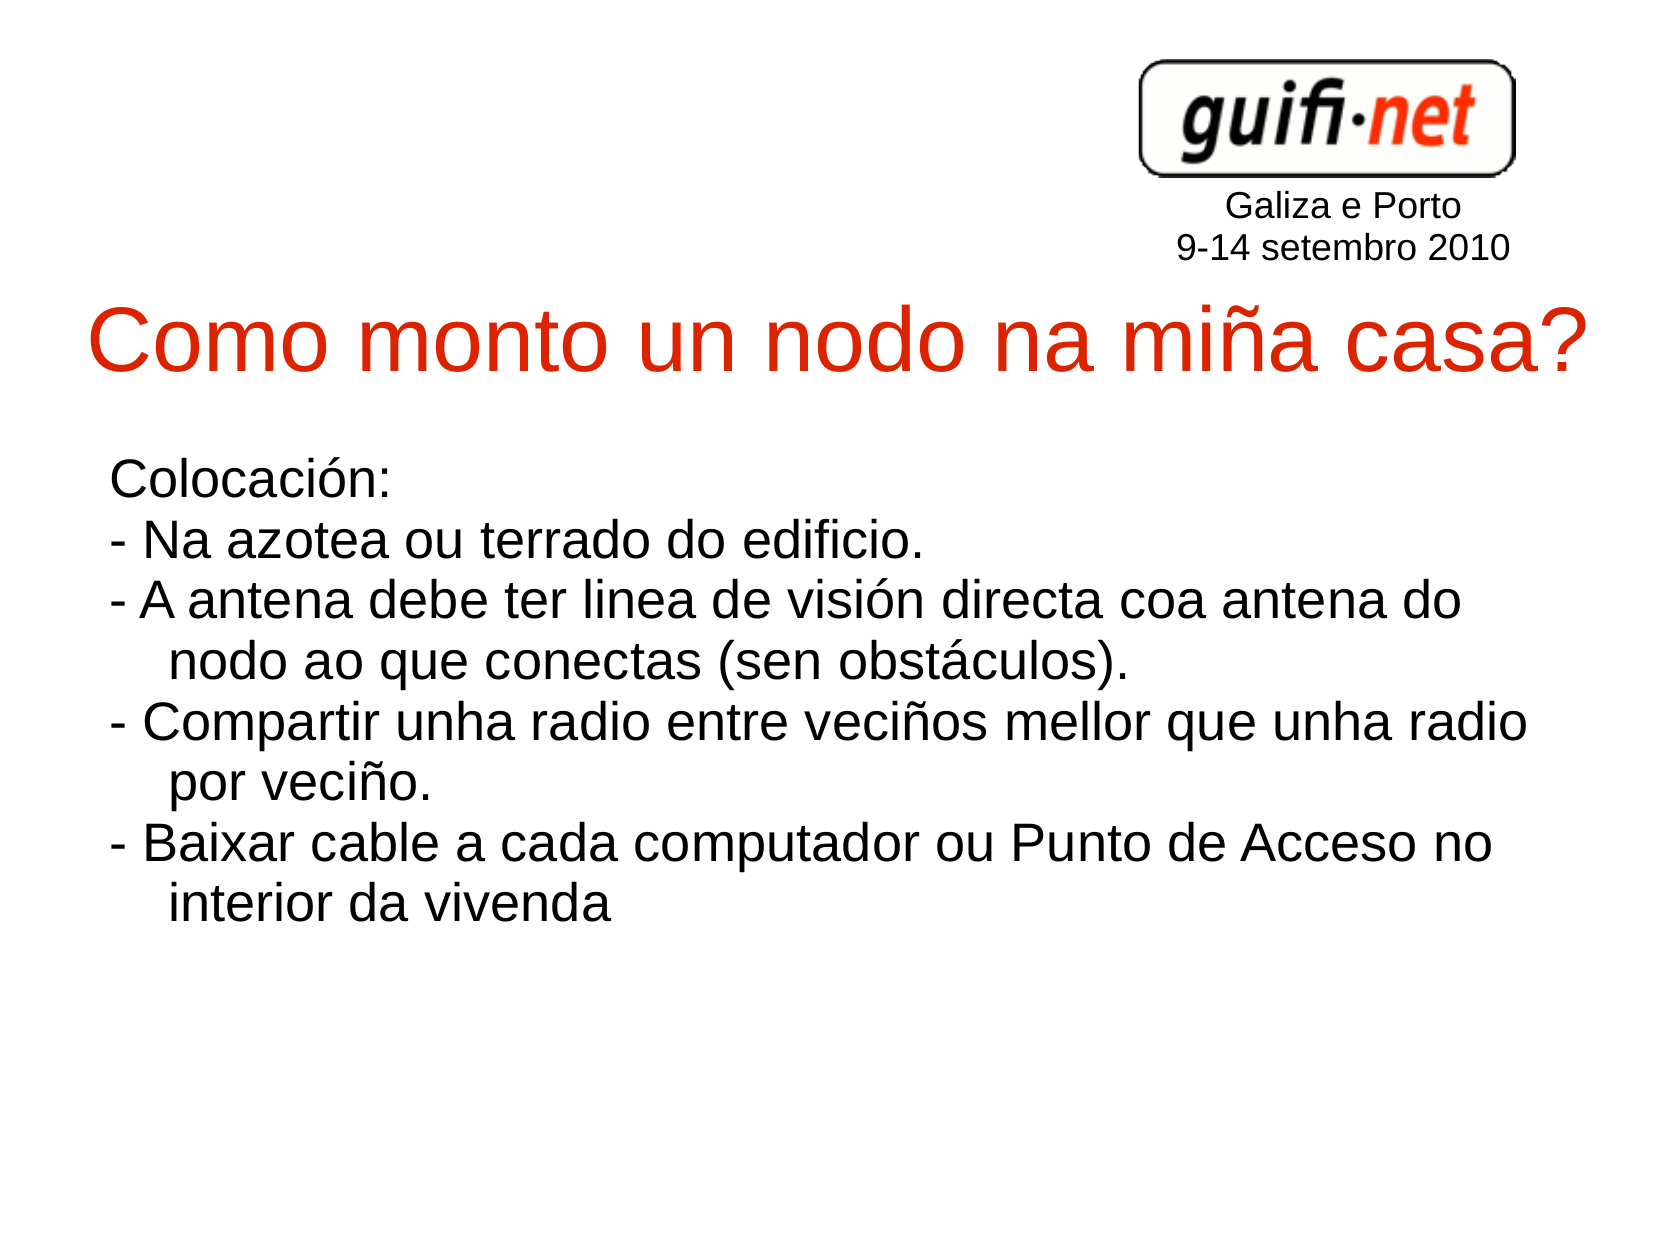

Galiza e Porto
9-14 setembro 2010
# Como monto un nodo na miña casa?
Colocación:
- Na azotea ou terrado do edificio.
- A antena debe ter linea de visión directa coa antena do nodo ao que conectas (sen obstáculos).
- Compartir unha radio entre veciños mellor que unha radio por veciño.
- Baixar cable a cada computador ou Punto de Acceso no interior da vivenda